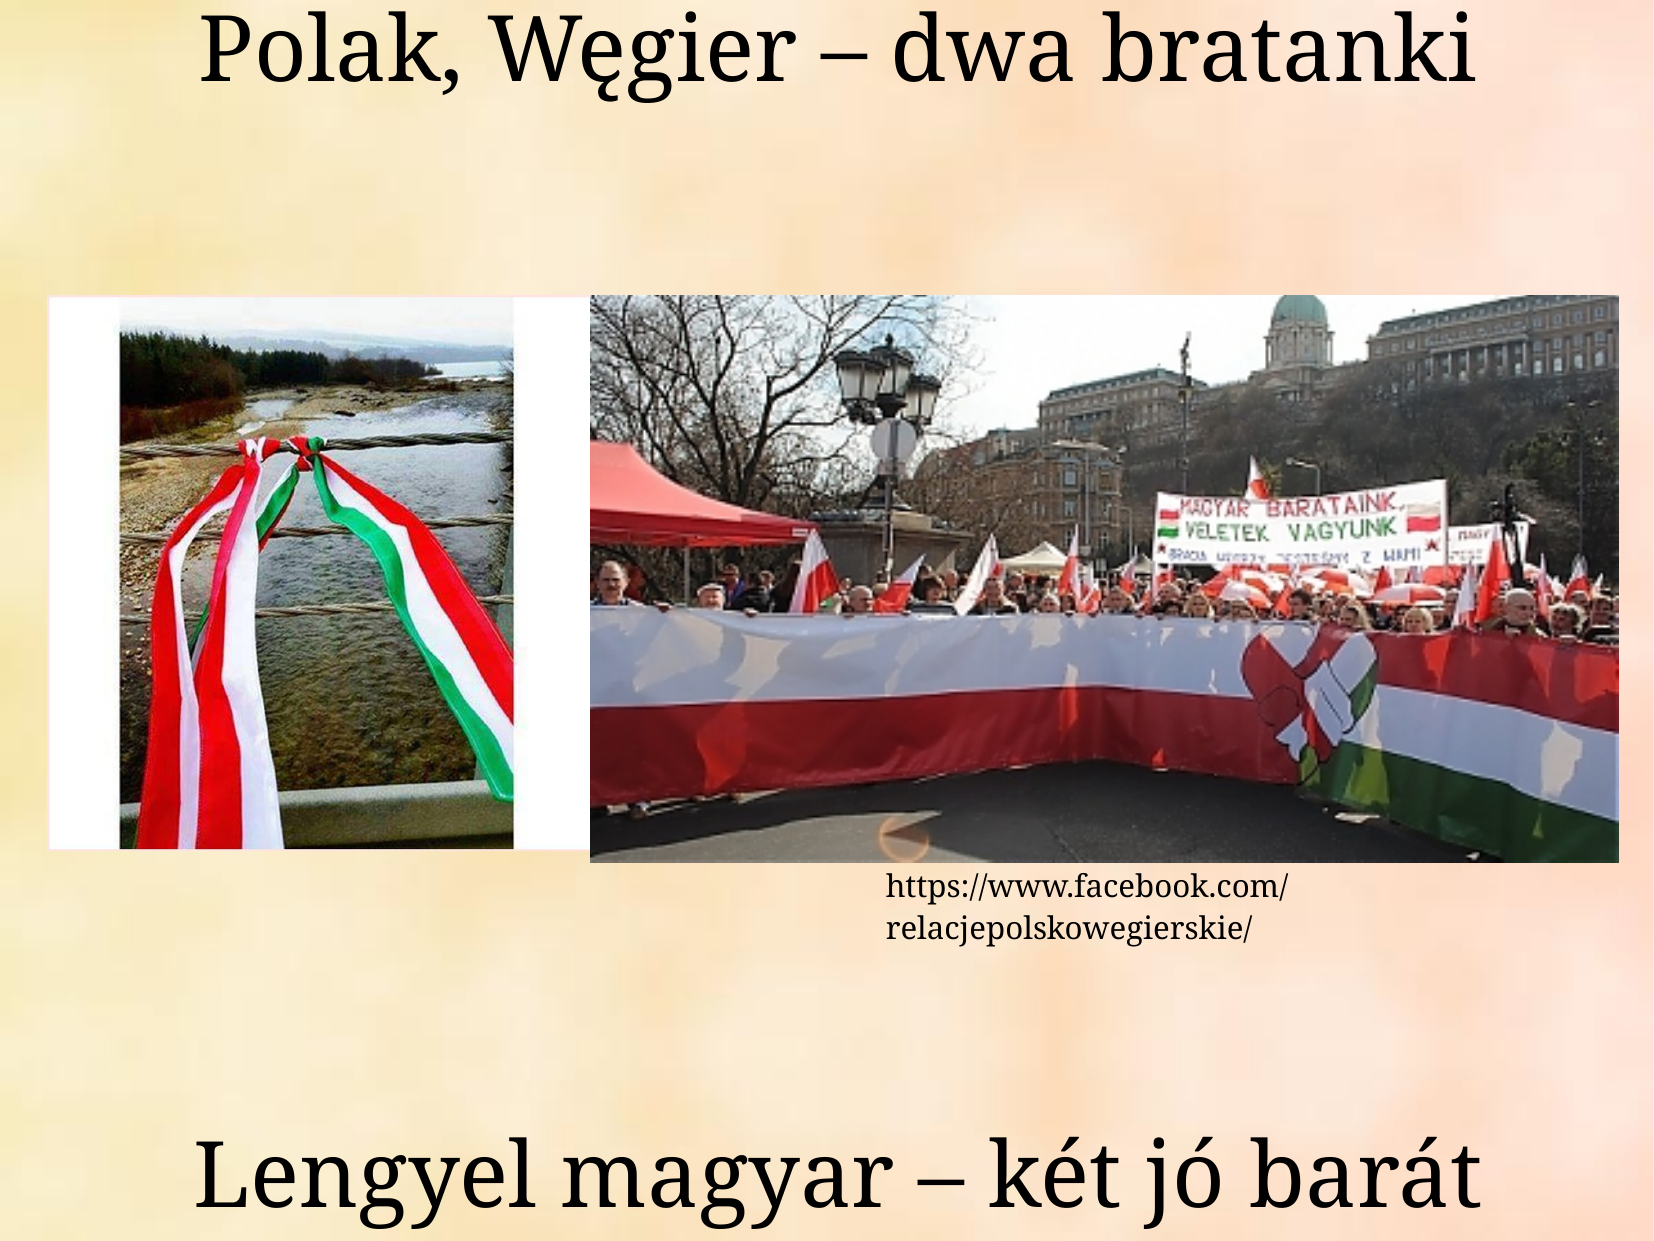

# Polak, Węgier – dwa bratanki Lengyel magyar – két jó barát
https://www.facebook.com/relacjepolskowegierskie/